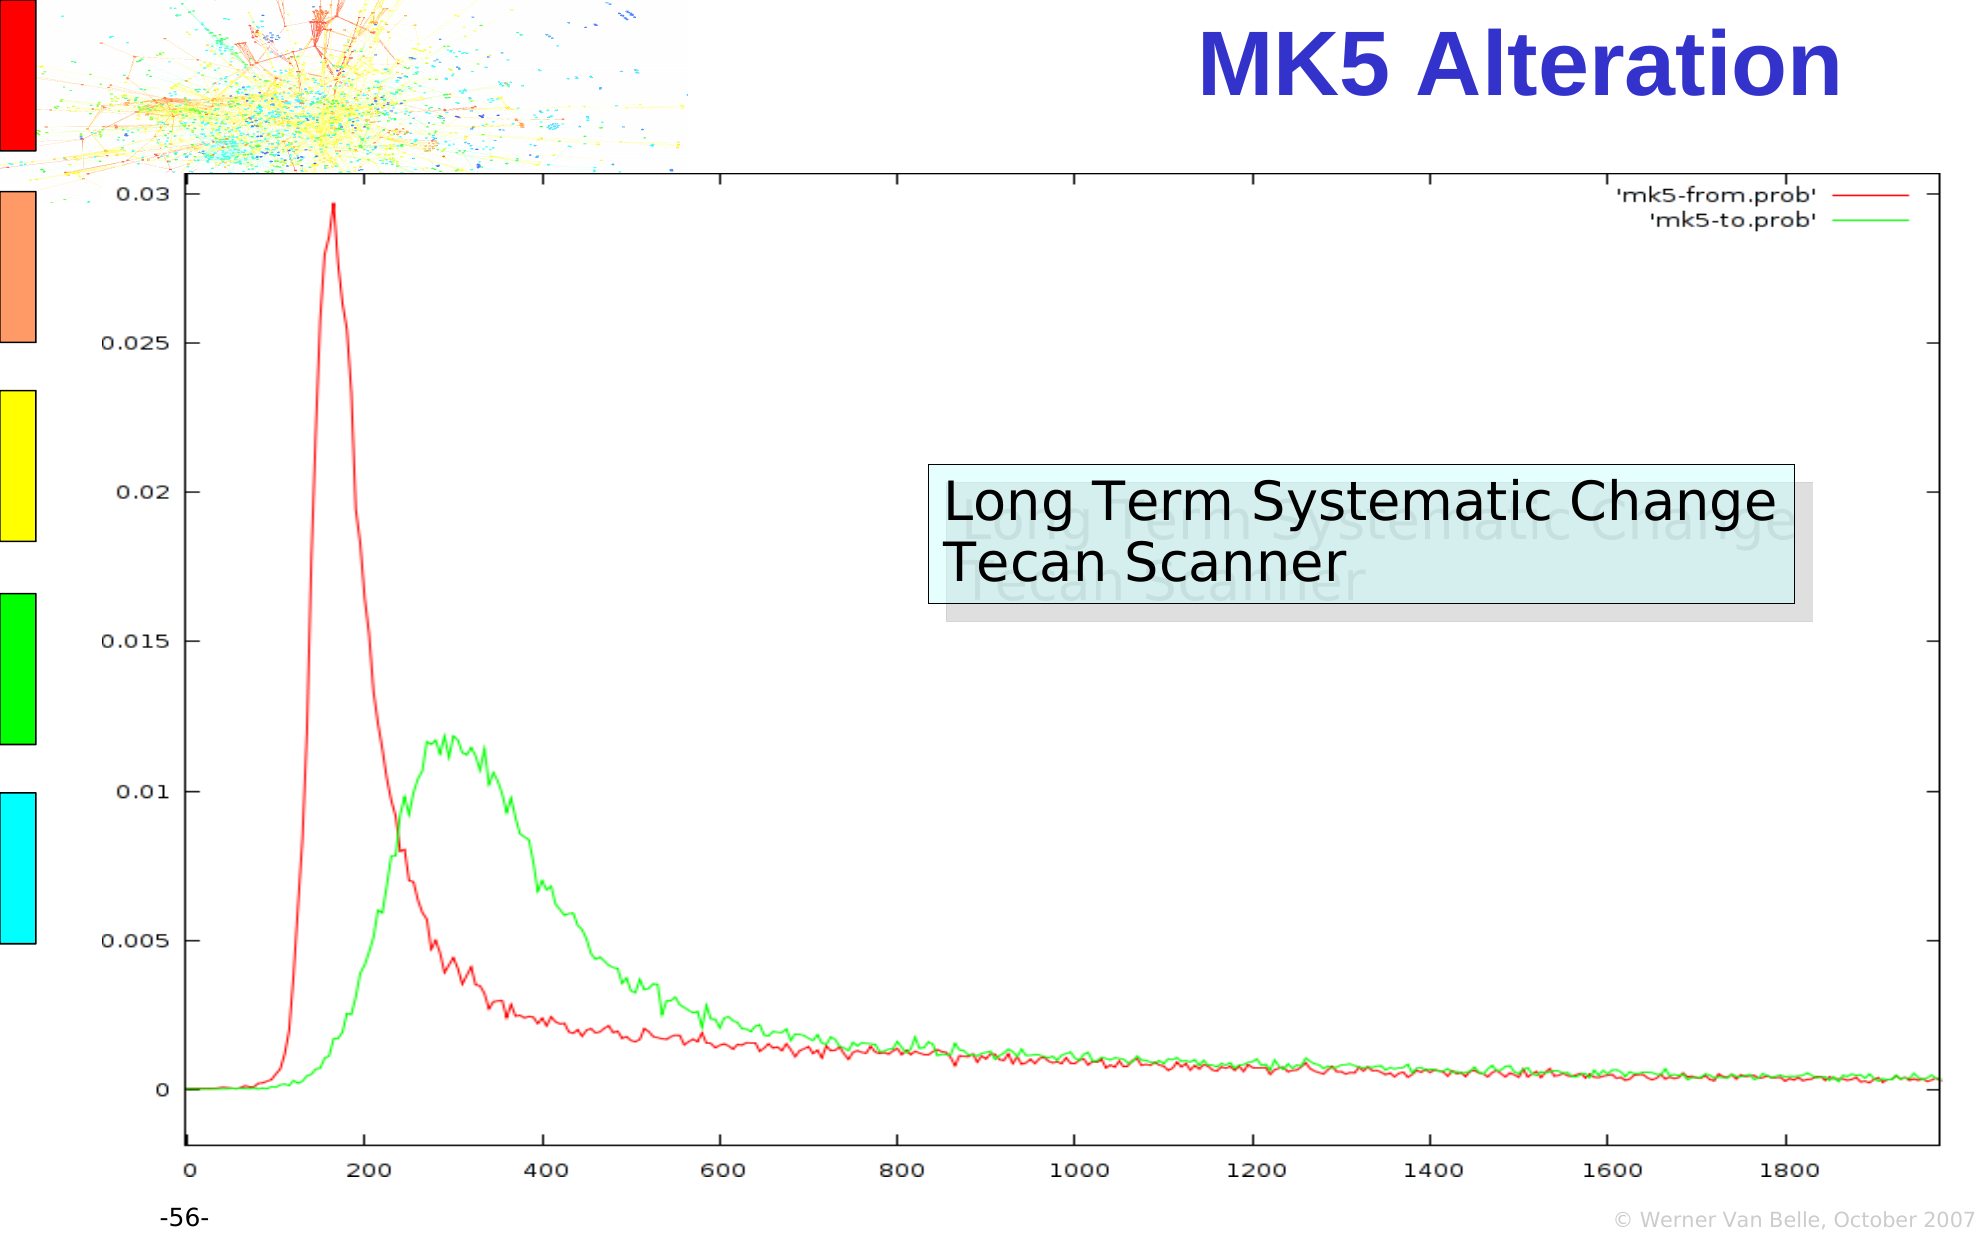

# MK5 Alteration
Long Term Systematic Change
Tecan Scanner